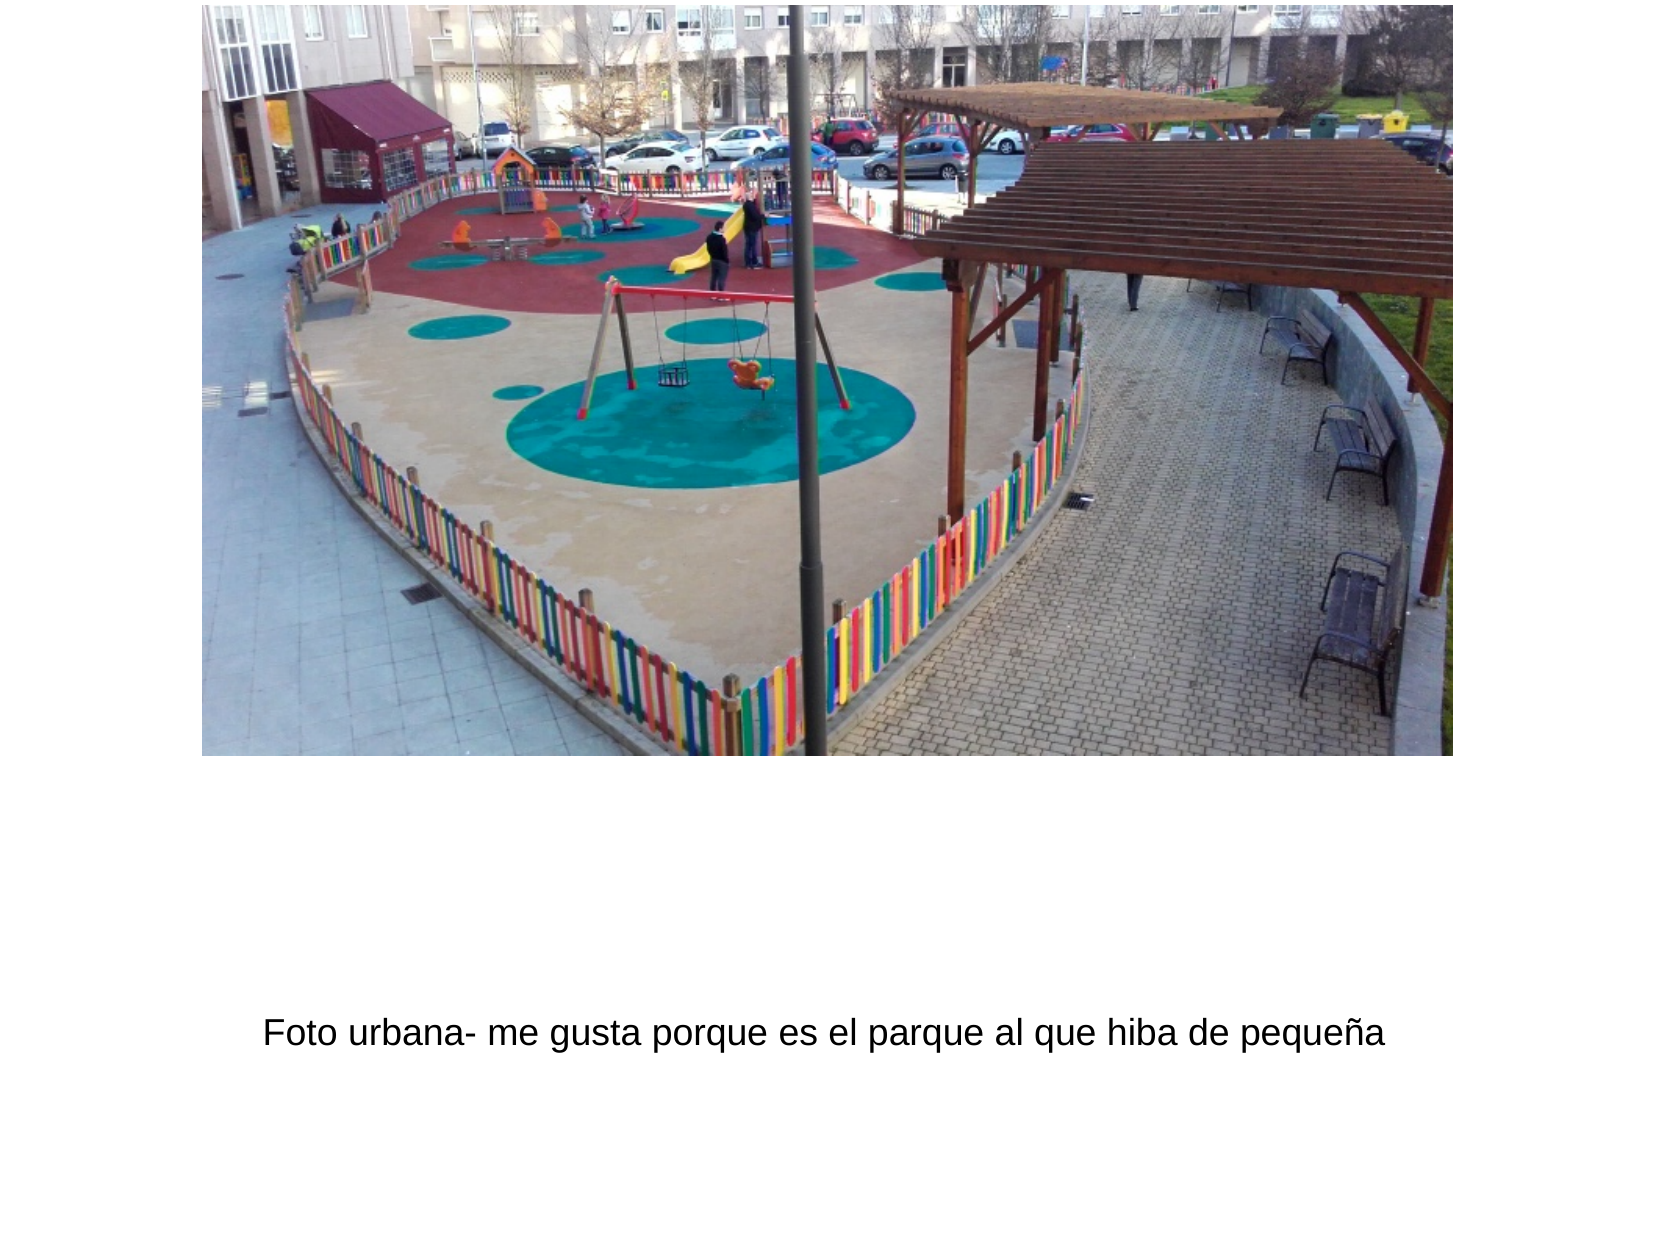

Foto urbana- me gusta porque es el parque al que hiba de pequeña